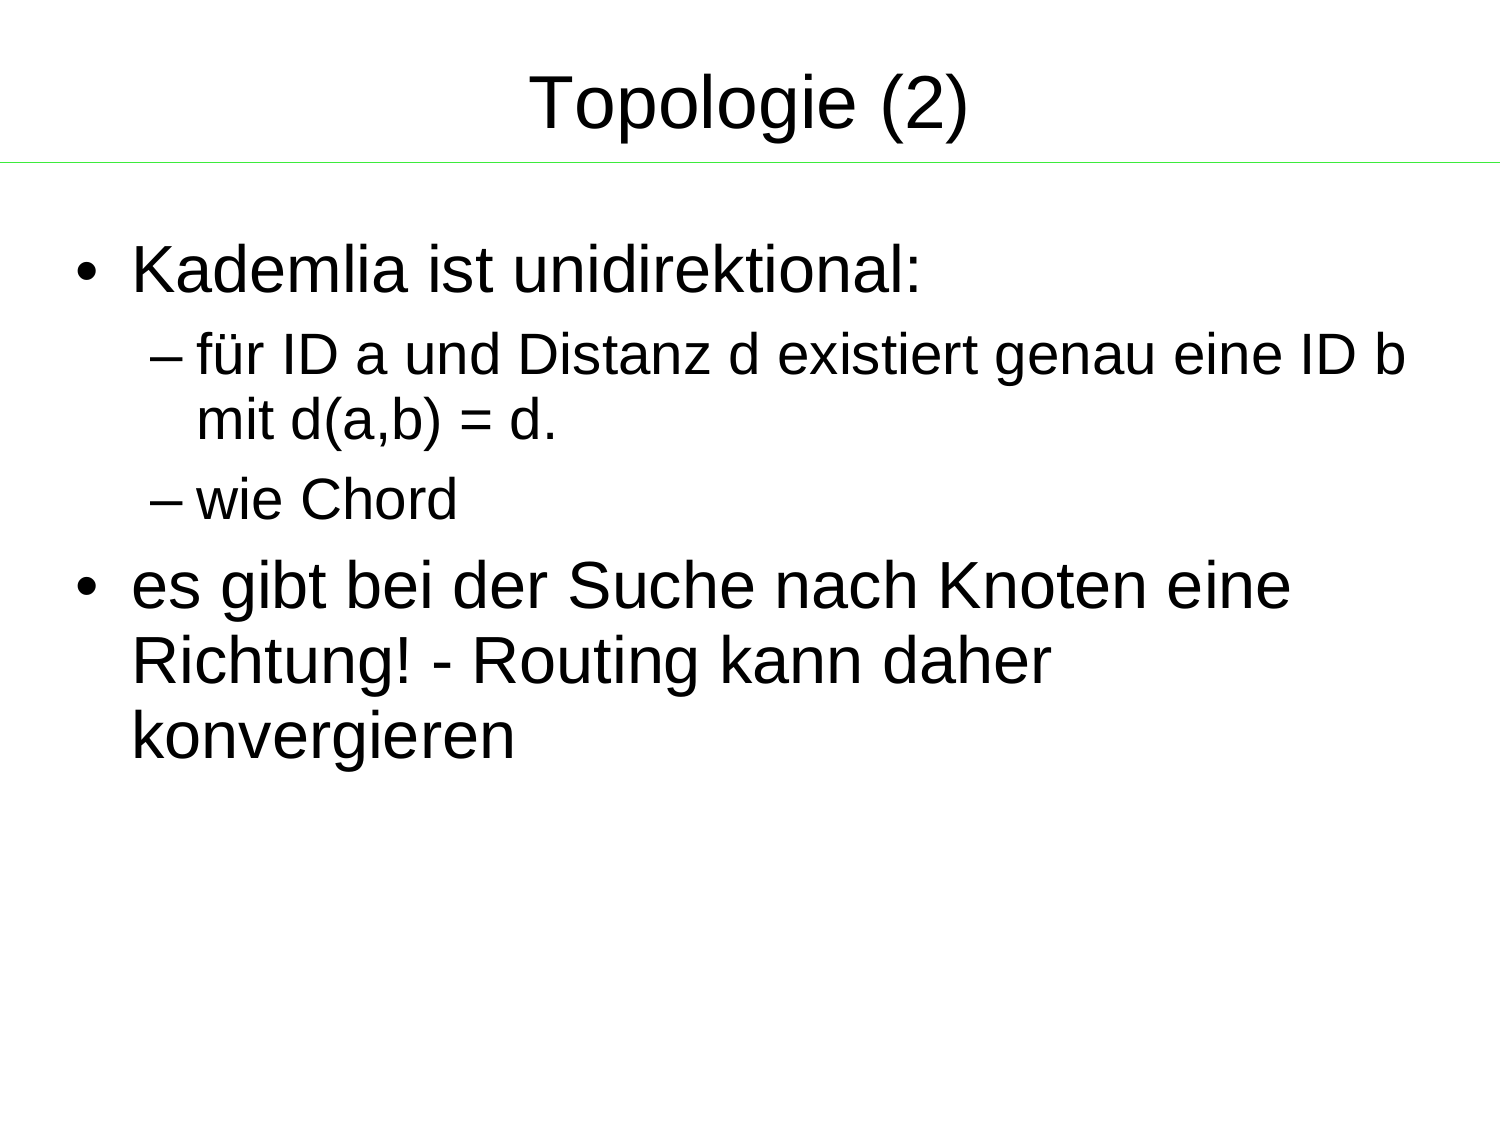

# Topologie (2)
Kademlia ist unidirektional:
für ID a und Distanz d existiert genau eine ID b mit d(a,b) = d.
wie Chord
es gibt bei der Suche nach Knoten eine Richtung! - Routing kann daher konvergieren